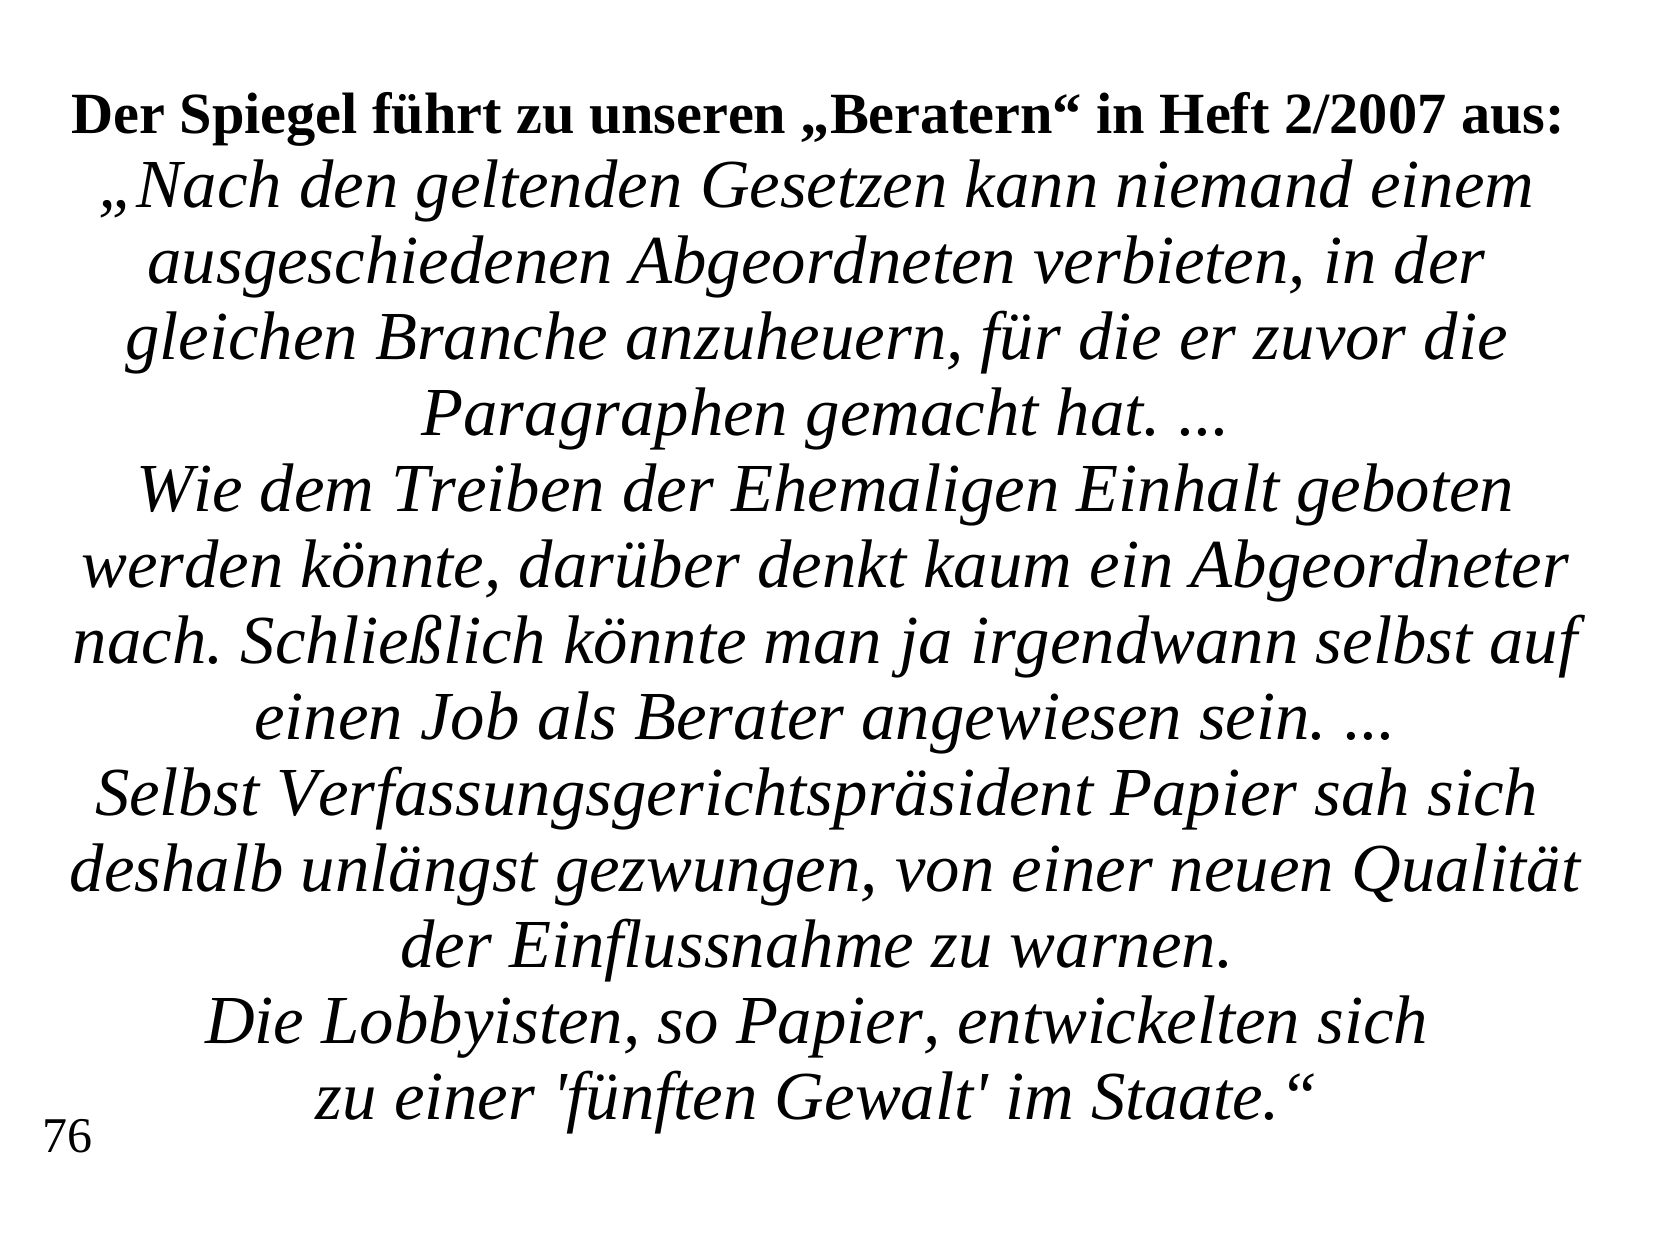

Der Spiegel führt zu unseren „Beratern“ in Heft 2/2007 aus:
„Nach den geltenden Gesetzen kann niemand einem
ausgeschiedenen Abgeordneten verbieten, in der
gleichen Branche anzuheuern, für die er zuvor die
Paragraphen gemacht hat. ...
Wie dem Treiben der Ehemaligen Einhalt geboten werden könnte, darüber denkt kaum ein Abgeordneter nach. Schließlich könnte man ja irgendwann selbst auf einen Job als Berater angewiesen sein. ...
Selbst Verfassungsgerichtspräsident Papier sah sich
deshalb unlängst gezwungen, von einer neuen Qualität der Einflussnahme zu warnen.
Die Lobbyisten, so Papier, entwickelten sich
zu einer 'fünften Gewalt' im Staate.“